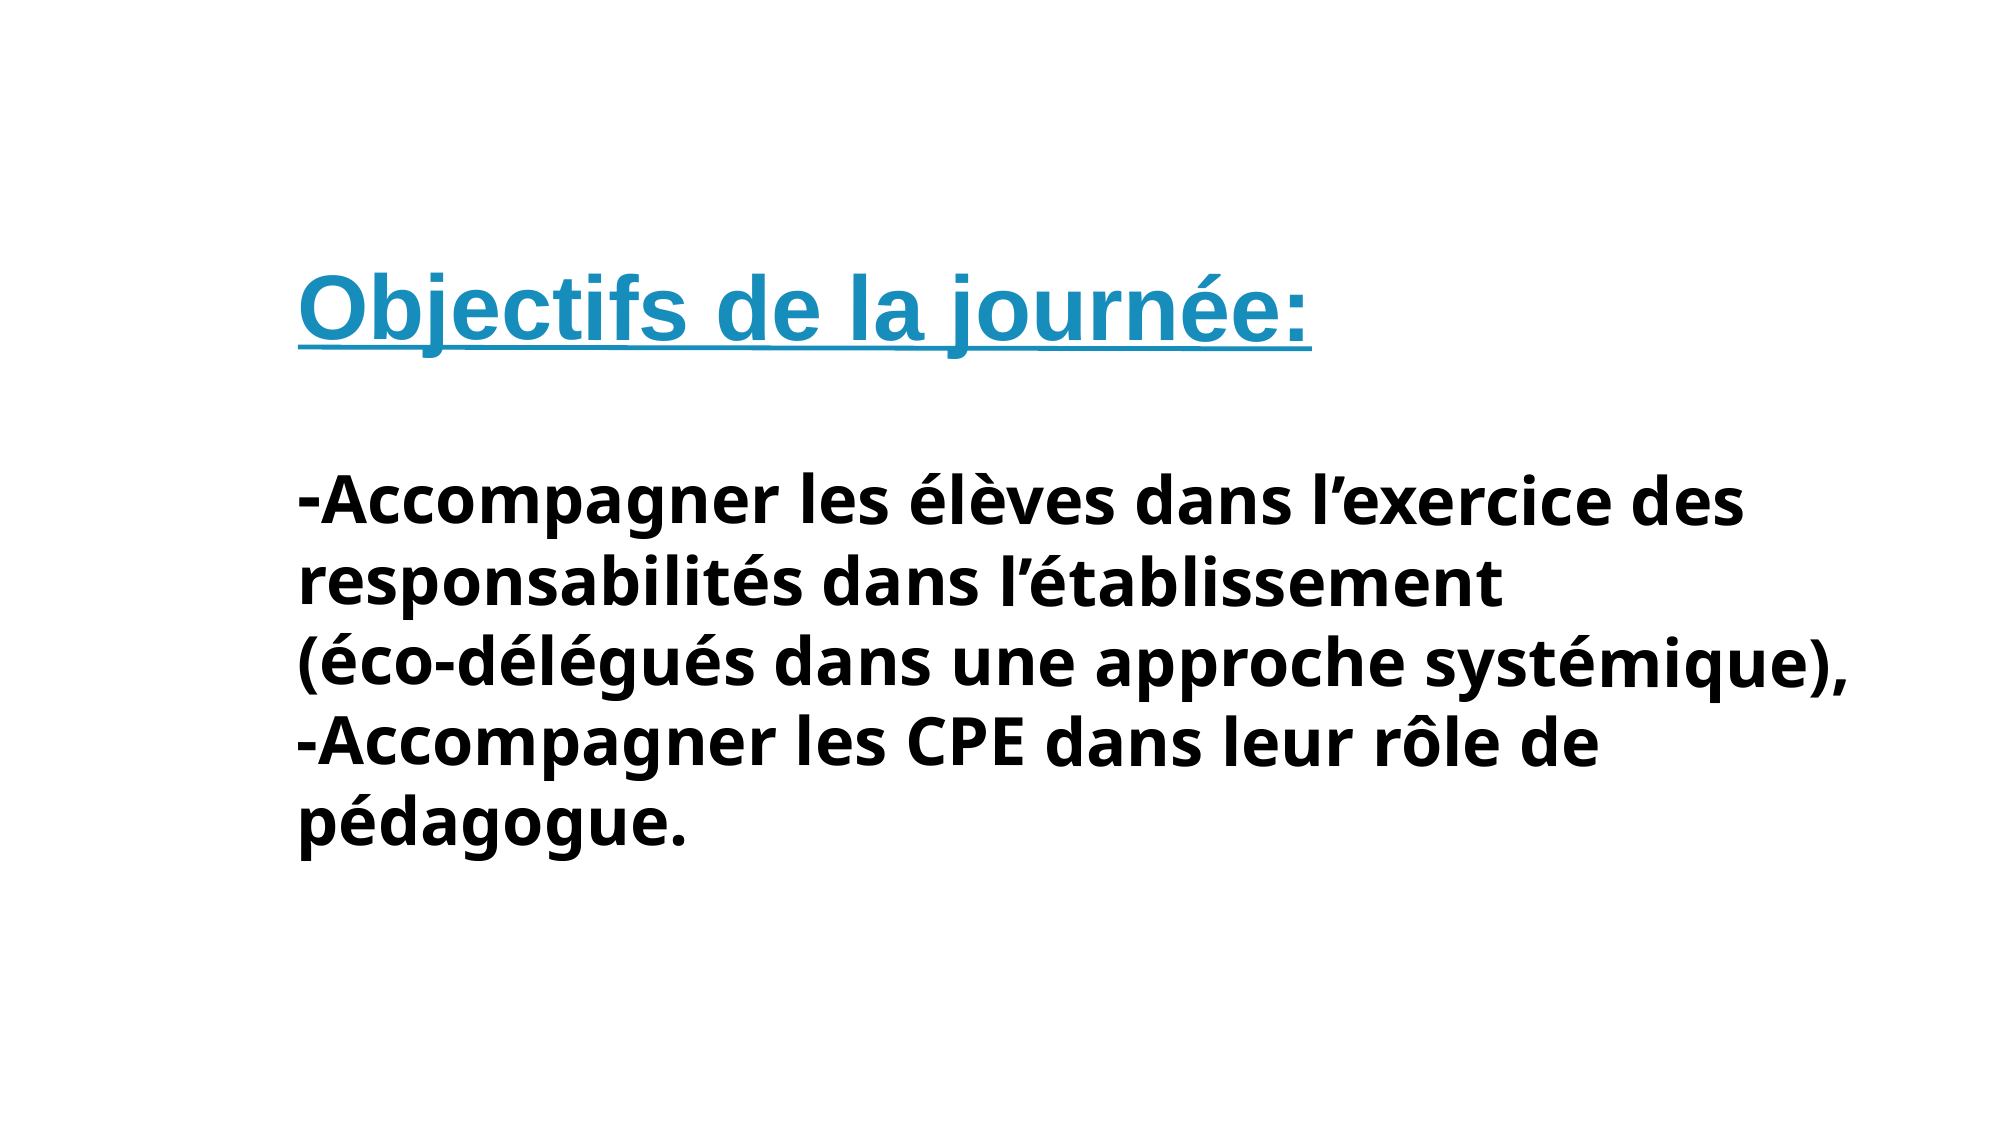

# Objectifs de la journée: -Accompagner les élèves dans l’exercice des responsabilités dans l’établissement (éco-délégués dans une approche systémique), -Accompagner les CPE dans leur rôle de pédagogue.